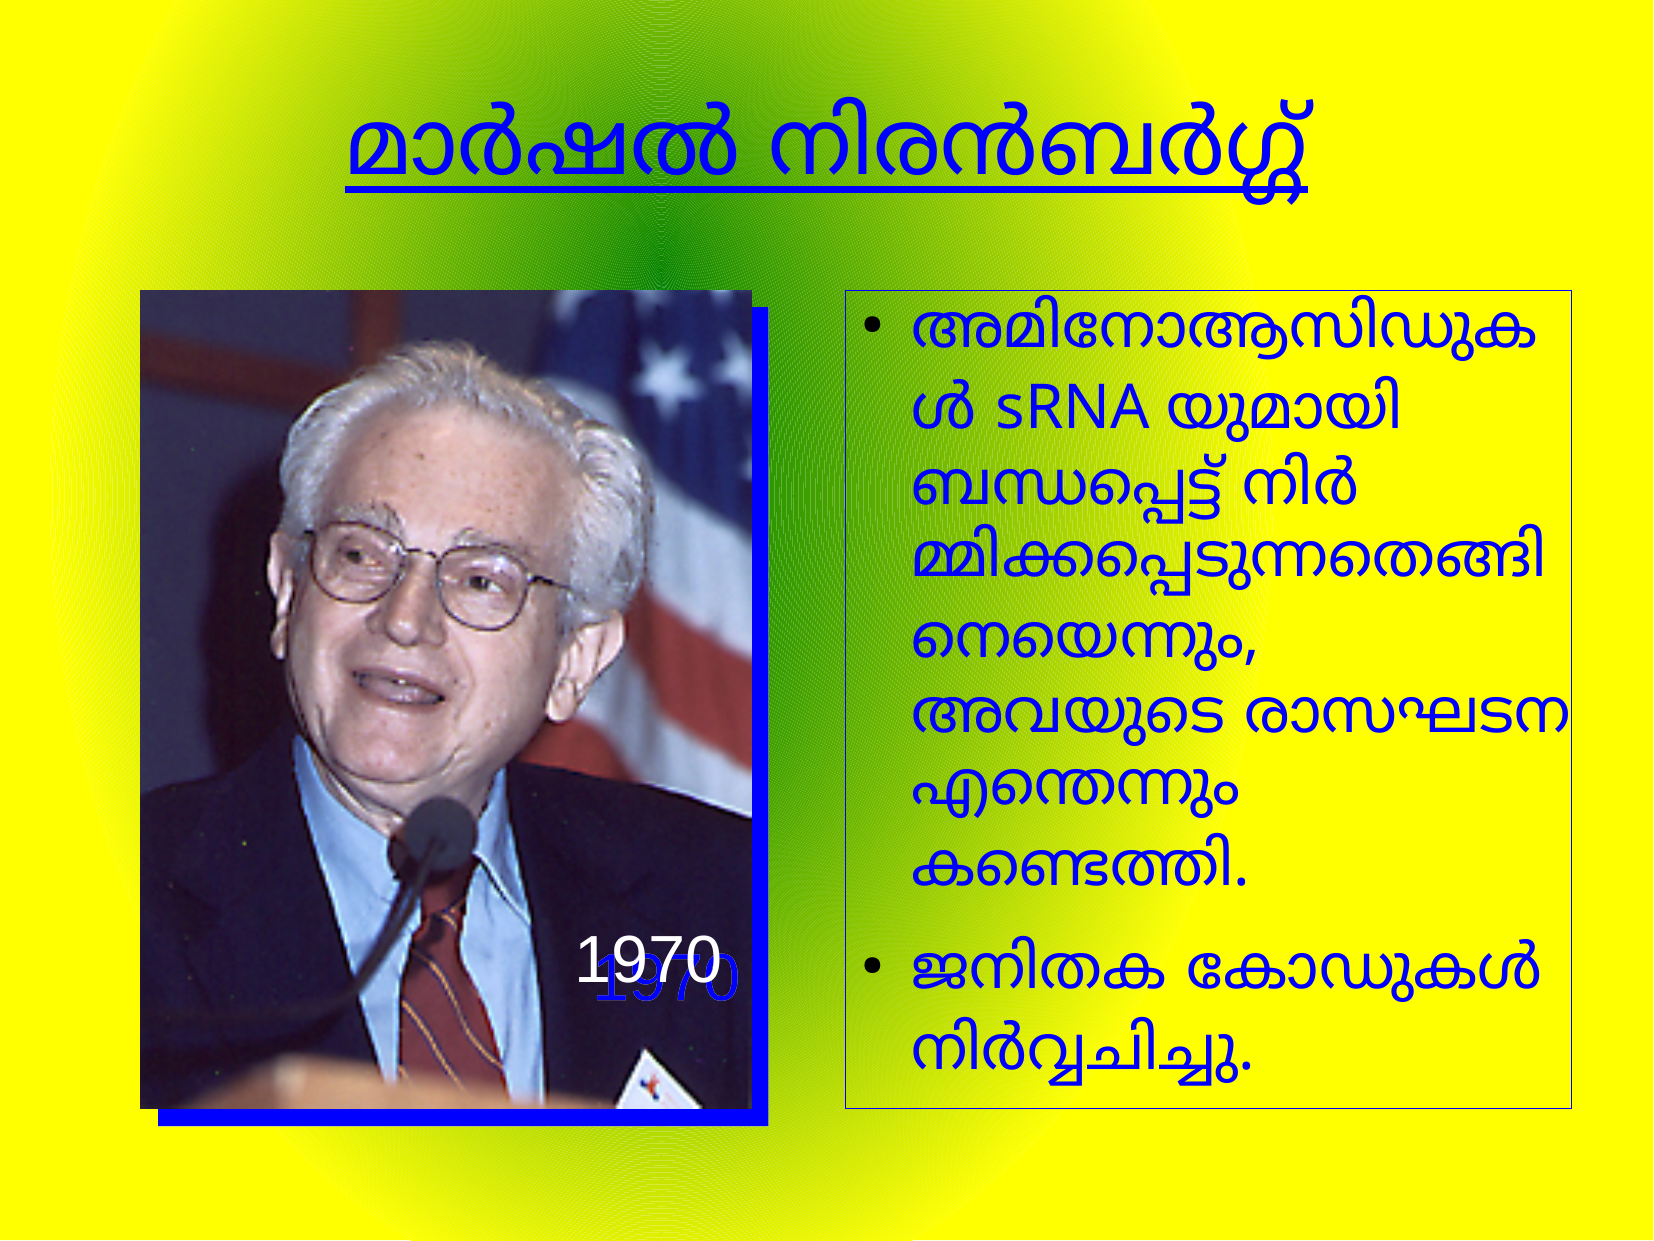

# മാര്‍ഷല്‍ നിരന്‍ബര്‍ഗ്ഗ്
അമിനോആസിഡുകള്‍ sRNA യുമായി ബന്ധപ്പെട്ട് നിര്‍മ്മിക്കപ്പെടുന്നതെങ്ങി നെയെന്നും, അവയുടെ രാസഘടന എന്തെന്നും കണ്ടെത്തി.
ജനിതക കോഡുകള്‍ നിര്‍വ്വചിച്ചു.
1970